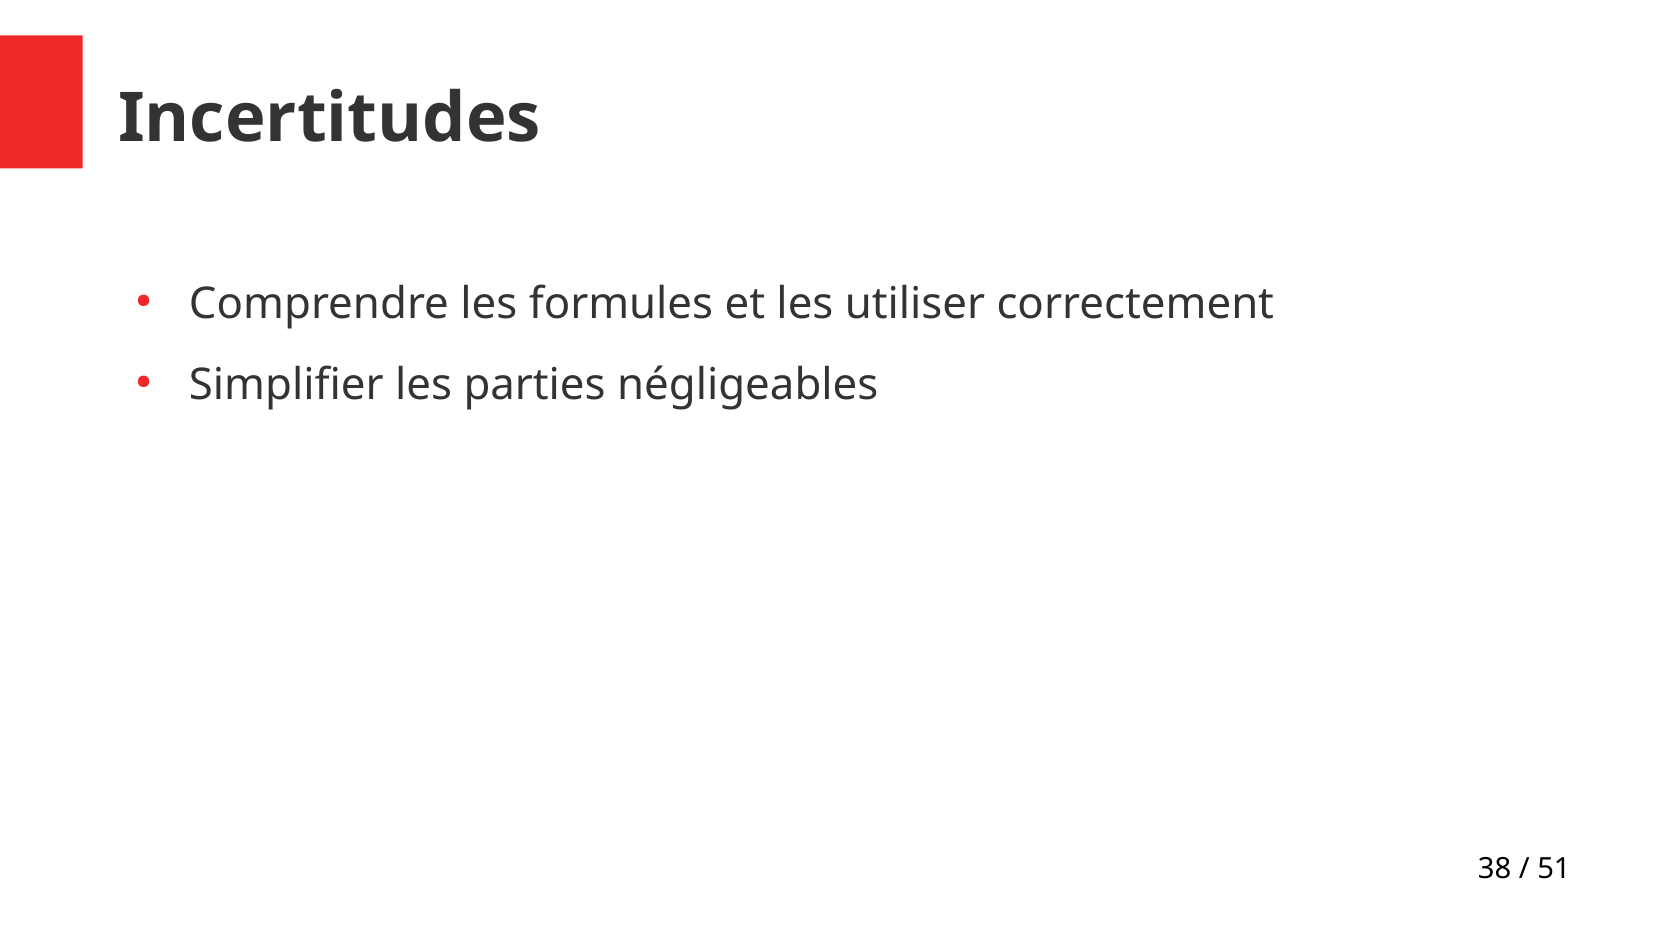

# Incertitudes
Comprendre les formules et les utiliser correctement
Simplifier les parties négligeables
38